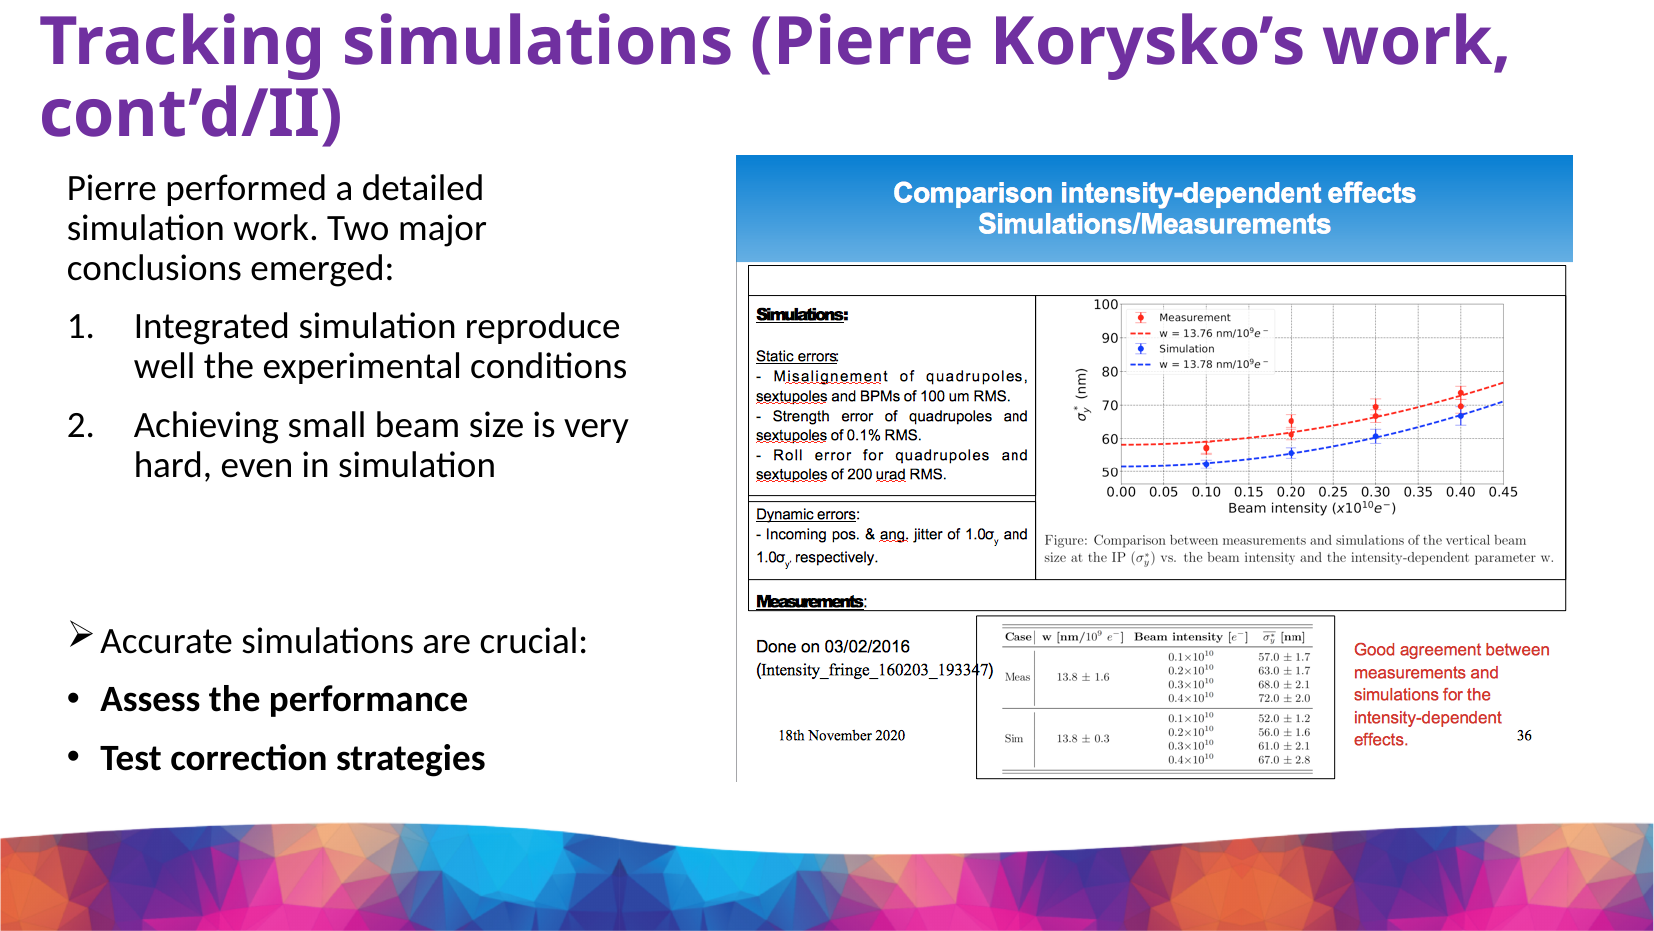

# Tracking simulations (Pierre Korysko’s work, cont’d/II)
Pierre performed a detailed simulation work. Two major conclusions emerged:
Integrated simulation reproduce well the experimental conditions
Achieving small beam size is very hard, even in simulation
Accurate simulations are crucial:
Assess the performance
Test correction strategies